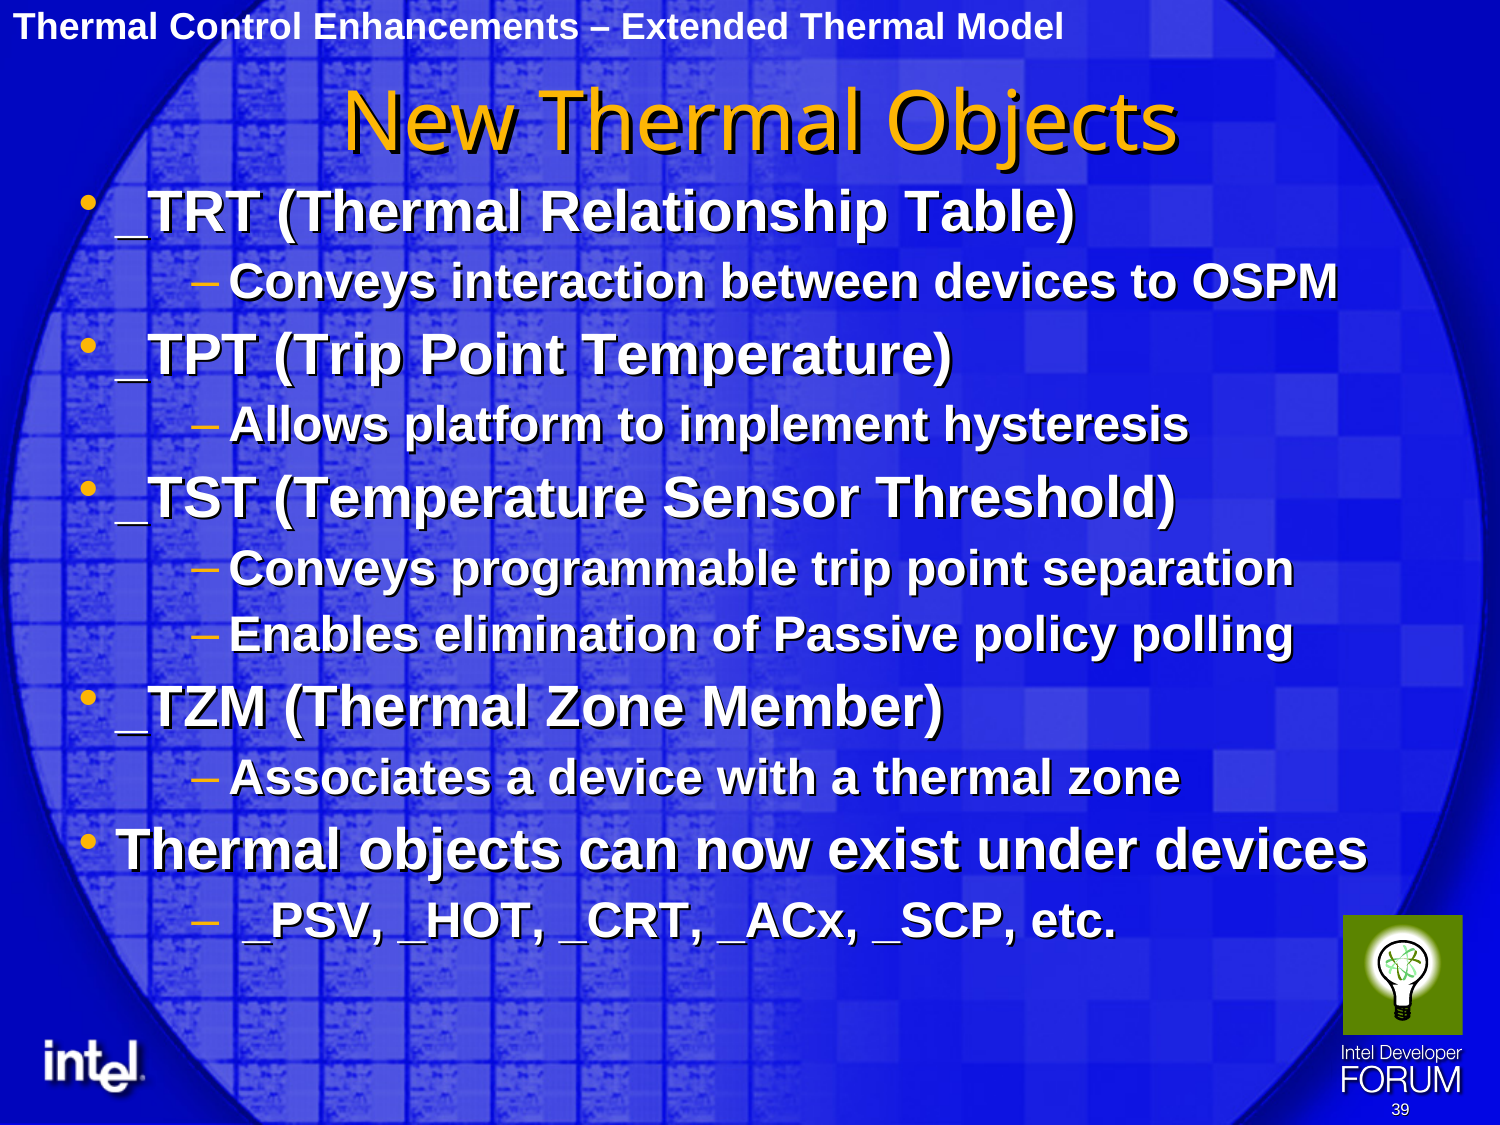

Thermal Control Enhancements – Extended Thermal Model
# New Thermal Objects
_TRT (Thermal Relationship Table)
Conveys interaction between devices to OSPM
_TPT (Trip Point Temperature)
Allows platform to implement hysteresis
_TST (Temperature Sensor Threshold)
Conveys programmable trip point separation
Enables elimination of Passive policy polling
_TZM (Thermal Zone Member)
Associates a device with a thermal zone
Thermal objects can now exist under devices
 _PSV, _HOT, _CRT, _ACx, _SCP, etc.